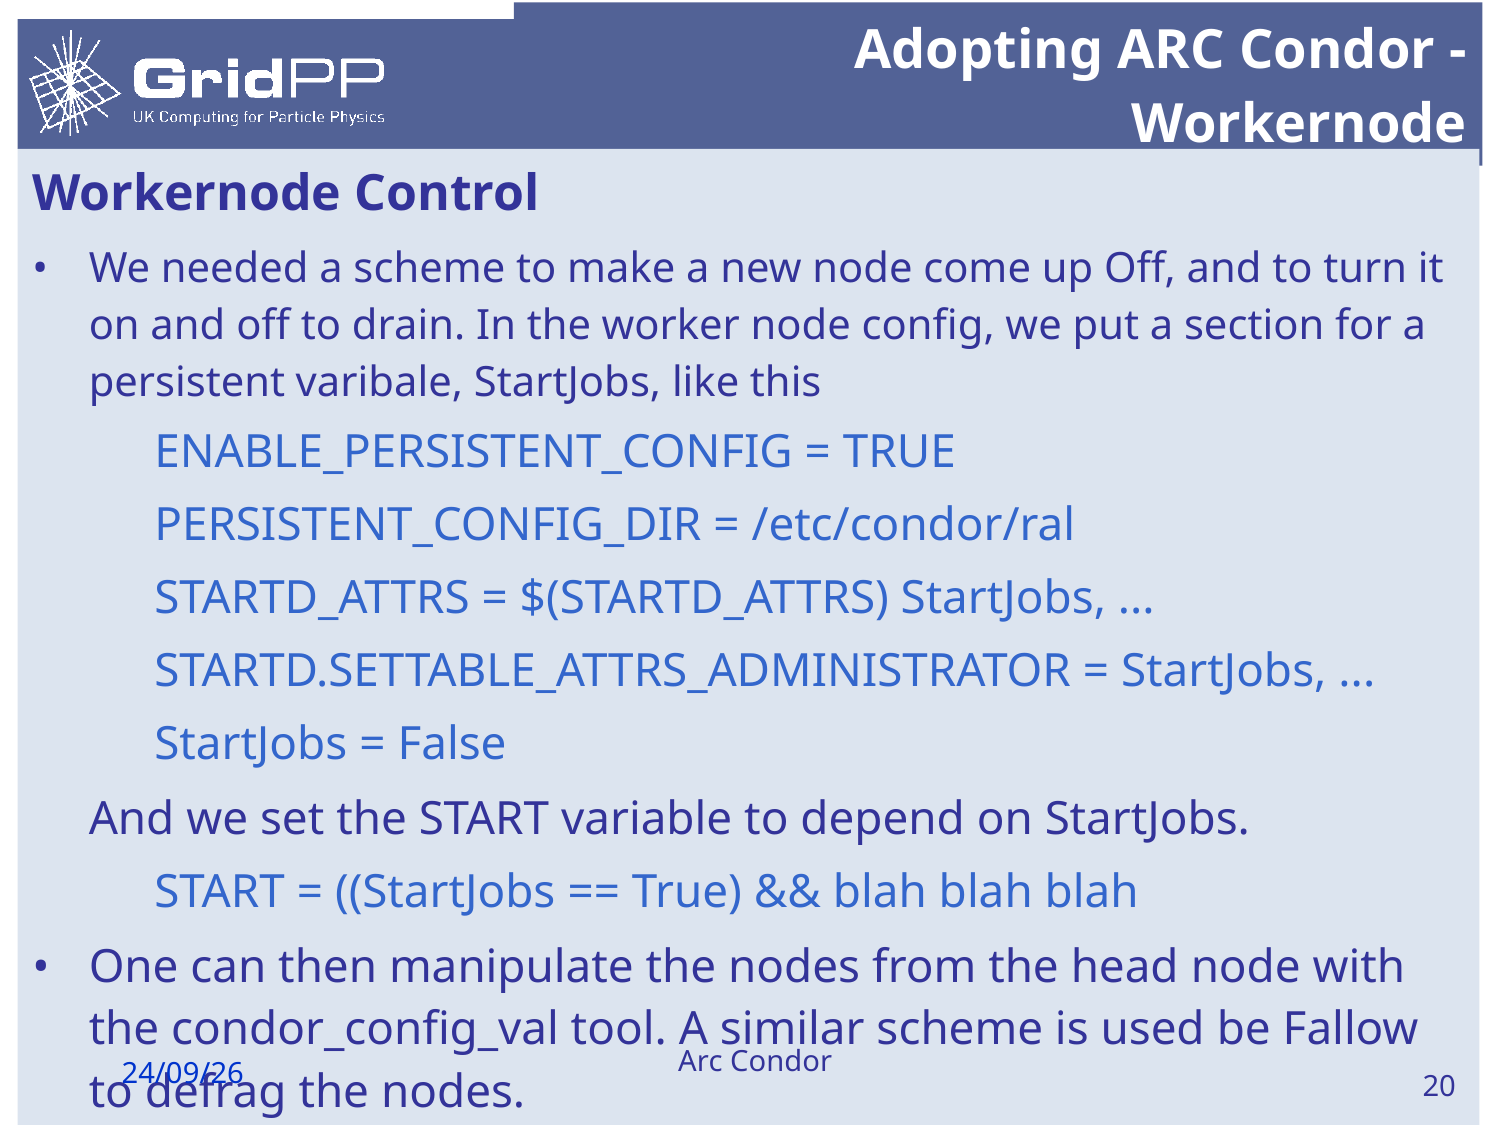

# Adopting ARC Condor - Workernode
Workernode Control
We needed a scheme to make a new node come up Off, and to turn it on and off to drain. In the worker node config, we put a section for a persistent varibale, StartJobs, like this
ENABLE_PERSISTENT_CONFIG = TRUE
PERSISTENT_CONFIG_DIR = /etc/condor/ral
STARTD_ATTRS = $(STARTD_ATTRS) StartJobs, ...
STARTD.SETTABLE_ATTRS_ADMINISTRATOR = StartJobs, ...
StartJobs = False
And we set the START variable to depend on StartJobs.
START = ((StartJobs == True) && blah blah blah
One can then manipulate the nodes from the head node with the condor_config_val tool. A similar scheme is used be Fallow to defrag the nodes.
Arc Condor